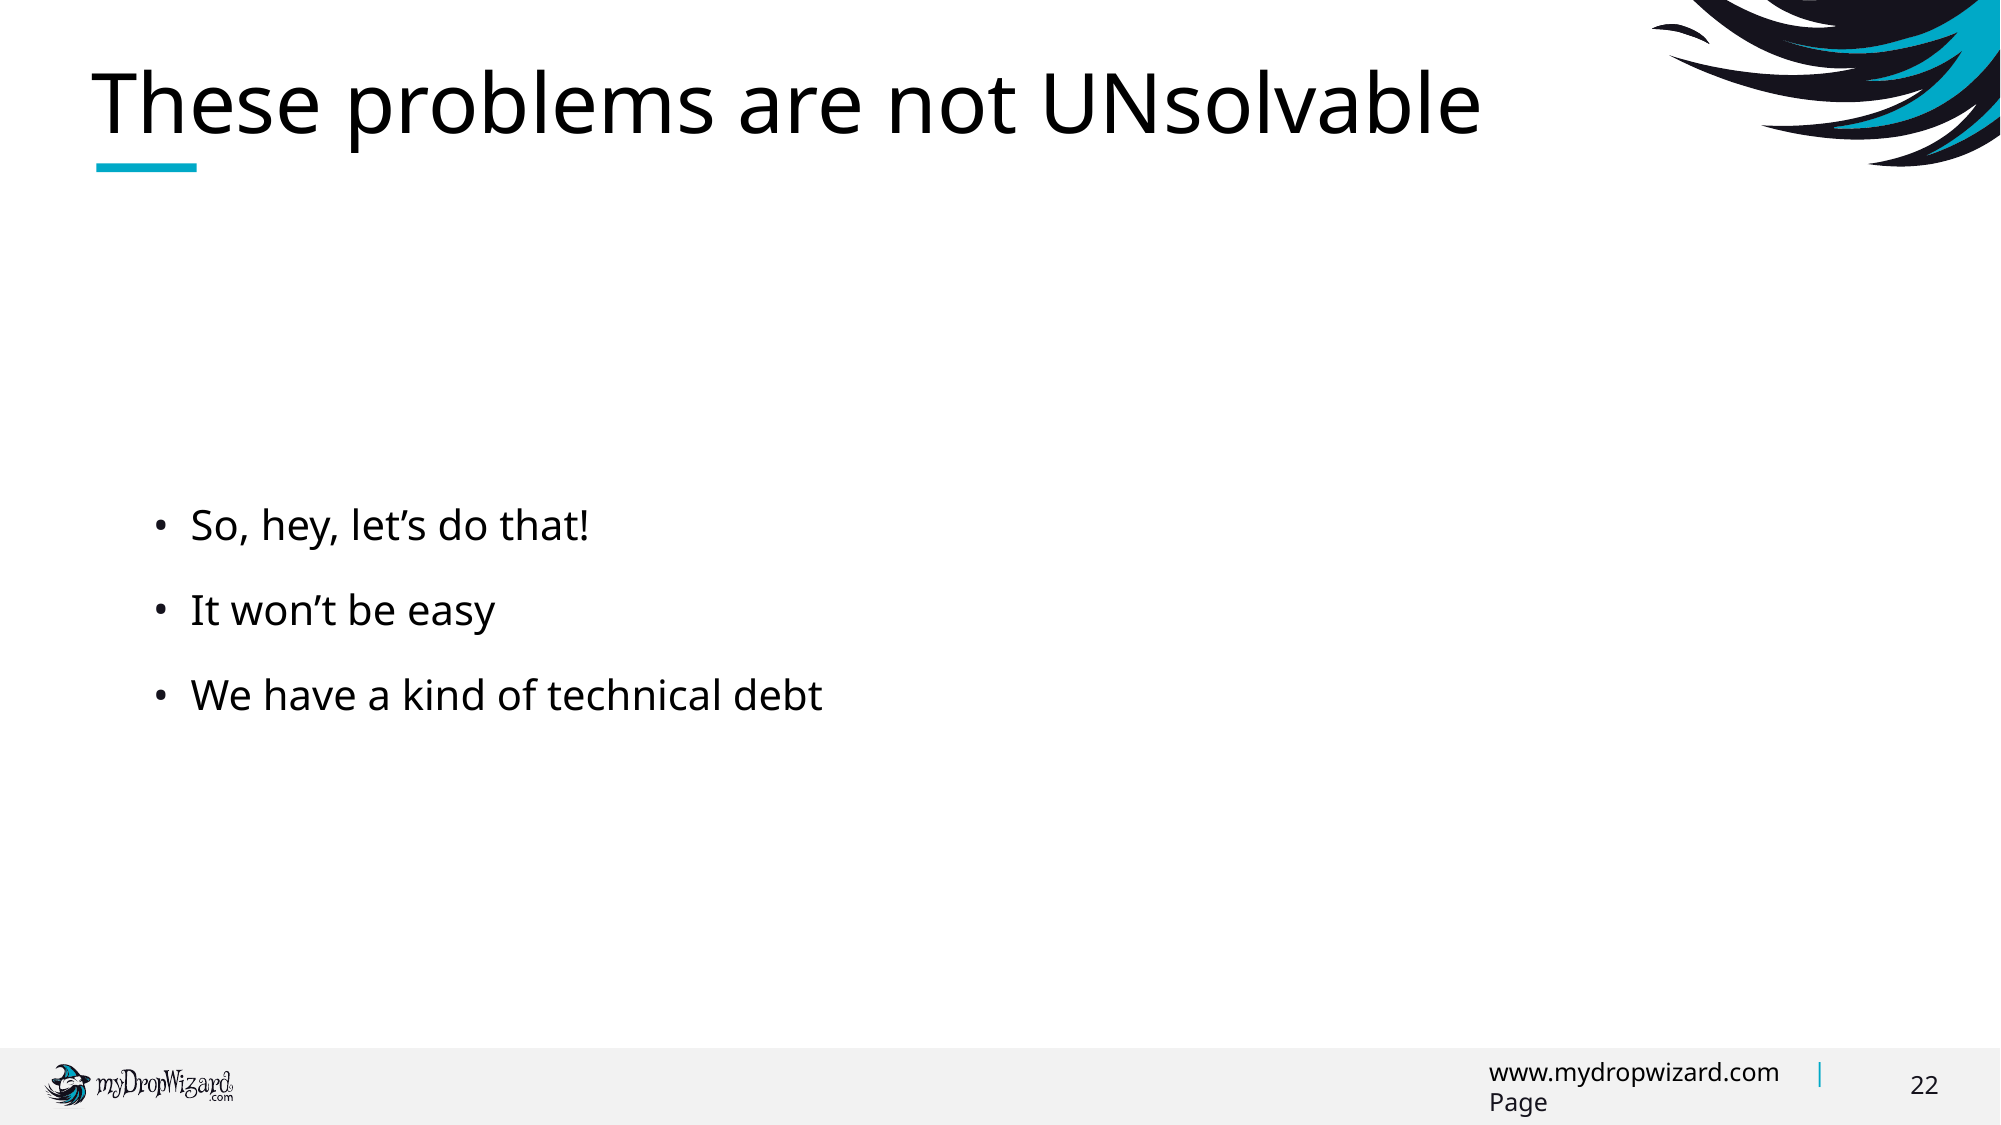

These problems are not UNsolvable
# So, hey, let’s do that!
It won’t be easy
We have a kind of technical debt